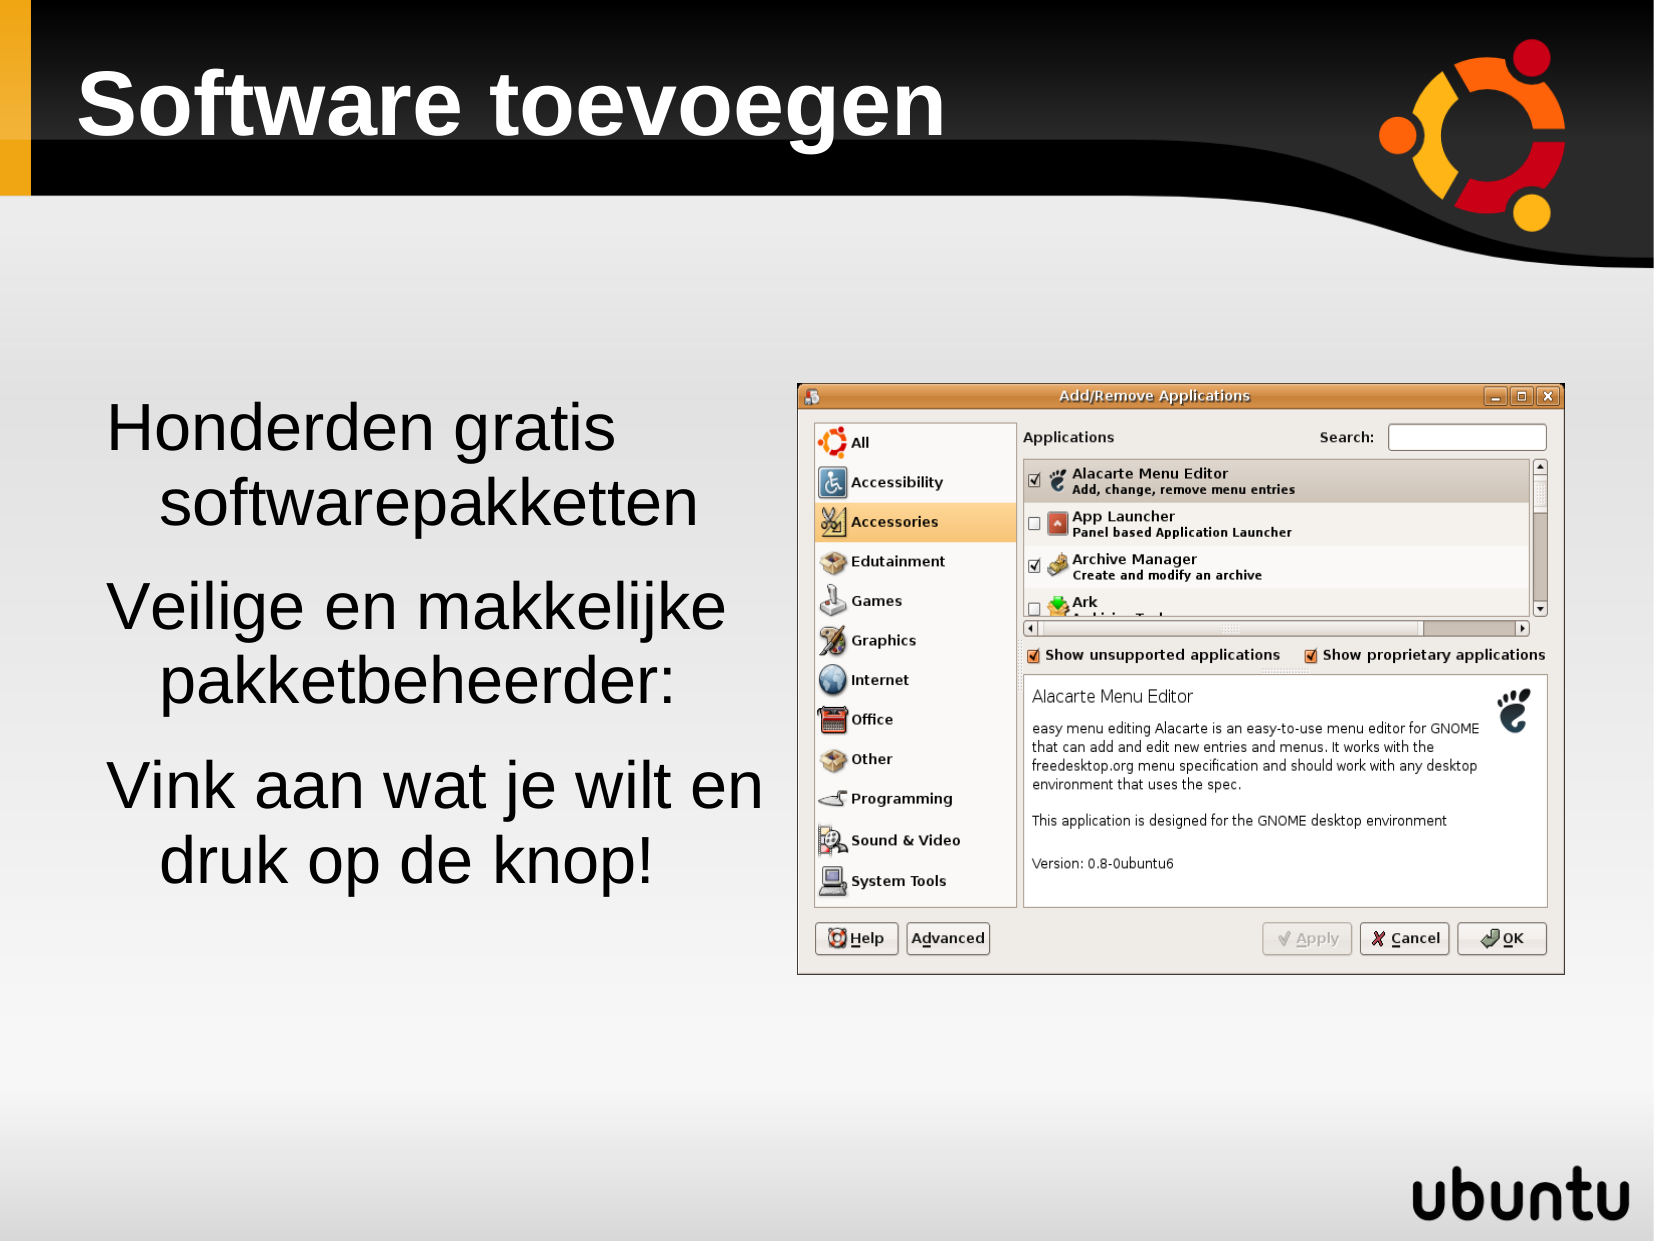

# Software toevoegen
Honderden gratis softwarepakketten
Veilige en makkelijke pakketbeheerder:
Vink aan wat je wilt en druk op de knop!